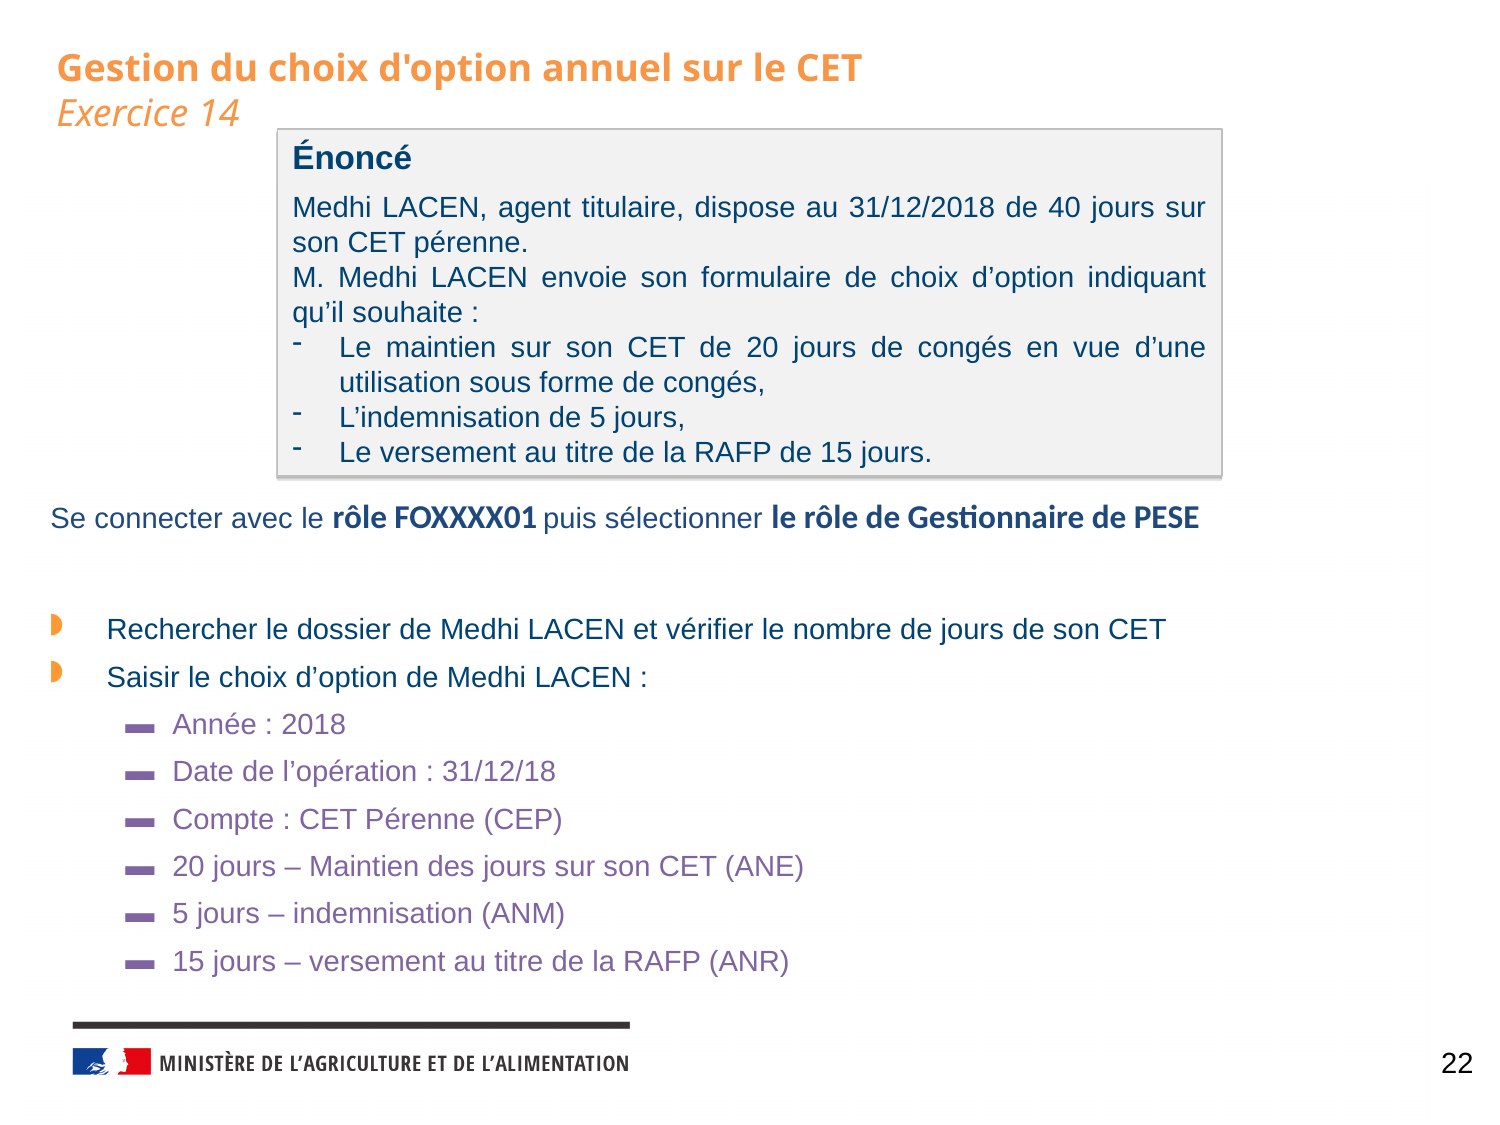

Gestion du choix d'option annuel sur le CET
Exercice 14
Énoncé
Medhi LACEN, agent titulaire, dispose au 31/12/2018 de 40 jours sur son CET pérenne.
M. Medhi LACEN envoie son formulaire de choix d’option indiquant qu’il souhaite :
Le maintien sur son CET de 20 jours de congés en vue d’une utilisation sous forme de congés,
L’indemnisation de 5 jours,
Le versement au titre de la RAFP de 15 jours.
# Se connecter avec le rôle FOXXXX01 puis sélectionner le rôle de Gestionnaire de PESE
Rechercher le dossier de Medhi LACEN et vérifier le nombre de jours de son CET
Saisir le choix d’option de Medhi LACEN :
Année : 2018
Date de l’opération : 31/12/18
Compte : CET Pérenne (CEP)
20 jours – Maintien des jours sur son CET (ANE)
5 jours – indemnisation (ANM)
15 jours – versement au titre de la RAFP (ANR)